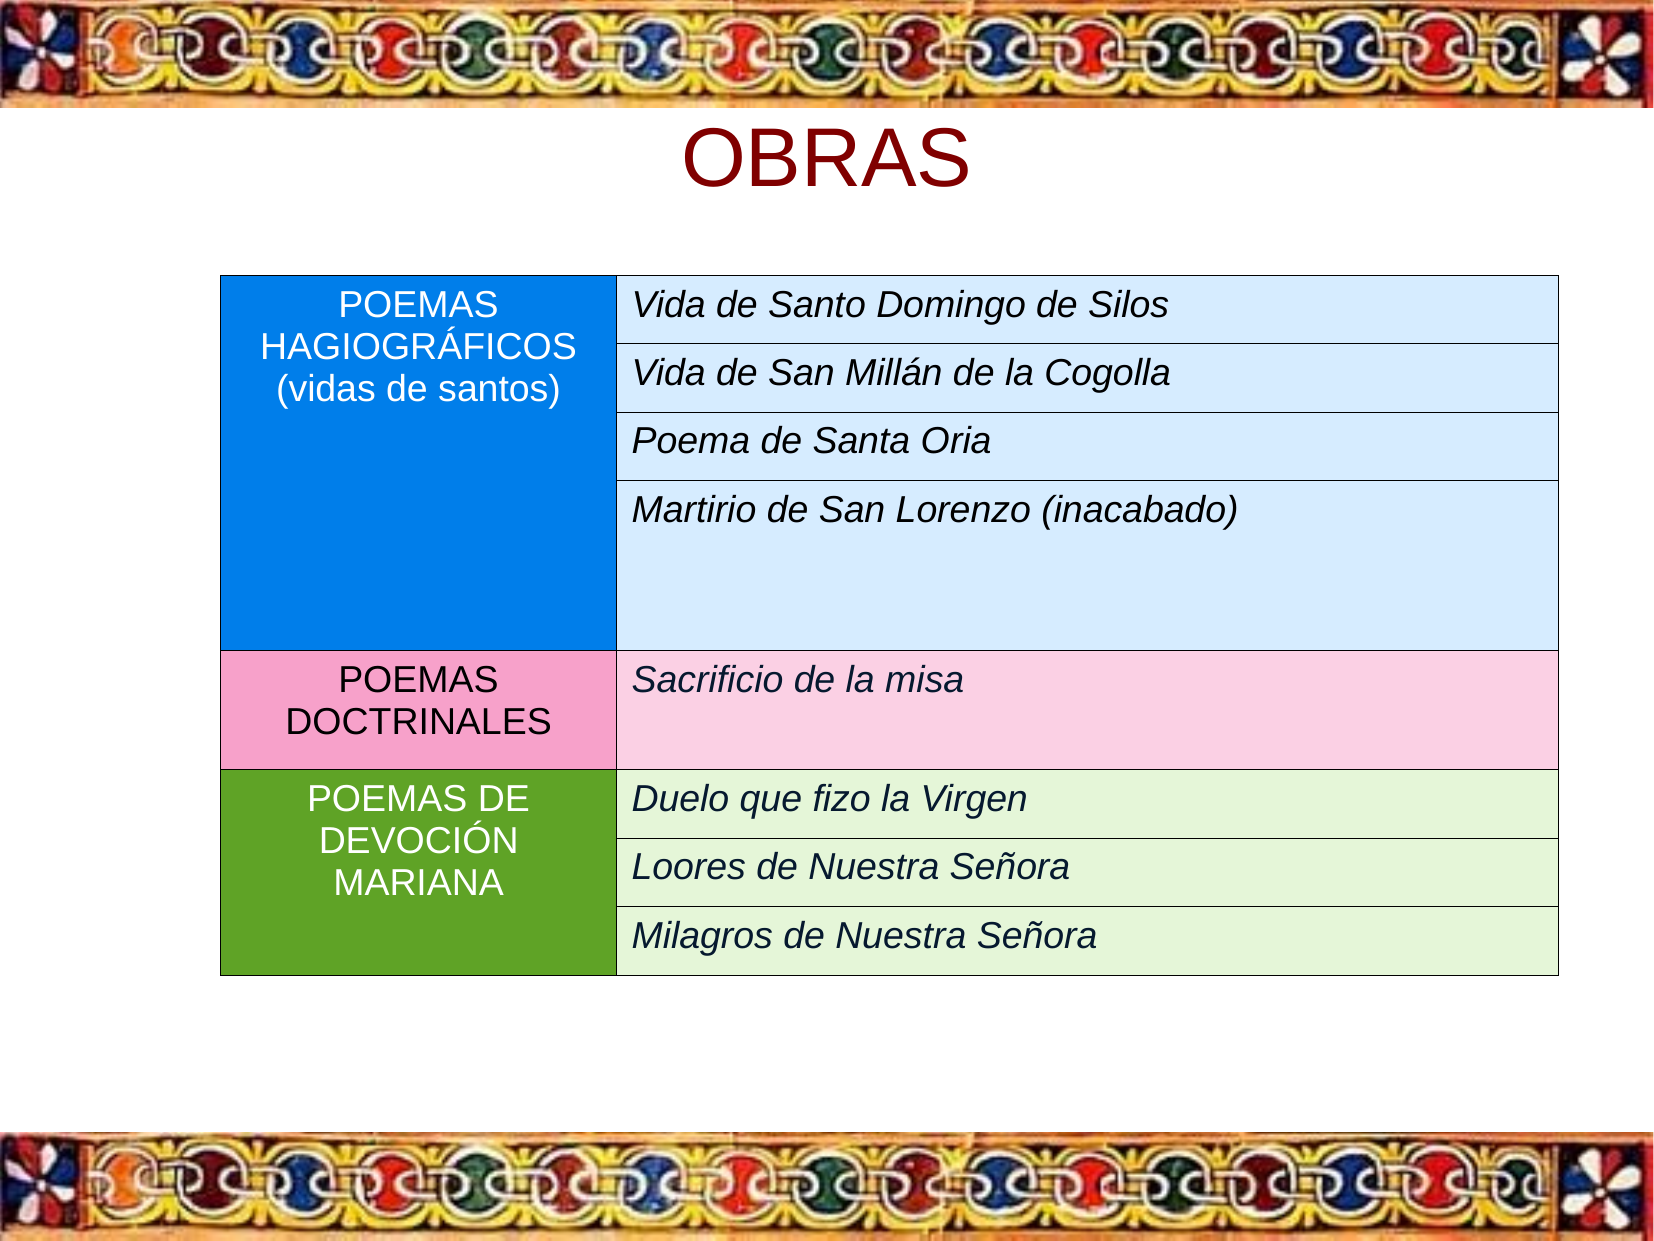

# OBRAS
| POEMAS HAGIOGRÁFICOS (vidas de santos) | Vida de Santo Domingo de Silos |
| --- | --- |
| | Vida de San Millán de la Cogolla |
| | Poema de Santa Oria |
| | Martirio de San Lorenzo (inacabado) |
| POEMAS DOCTRINALES | Sacrificio de la misa |
| POEMAS DE DEVOCIÓN MARIANA | Duelo que fizo la Virgen |
| | Loores de Nuestra Señora |
| | Milagros de Nuestra Señora |